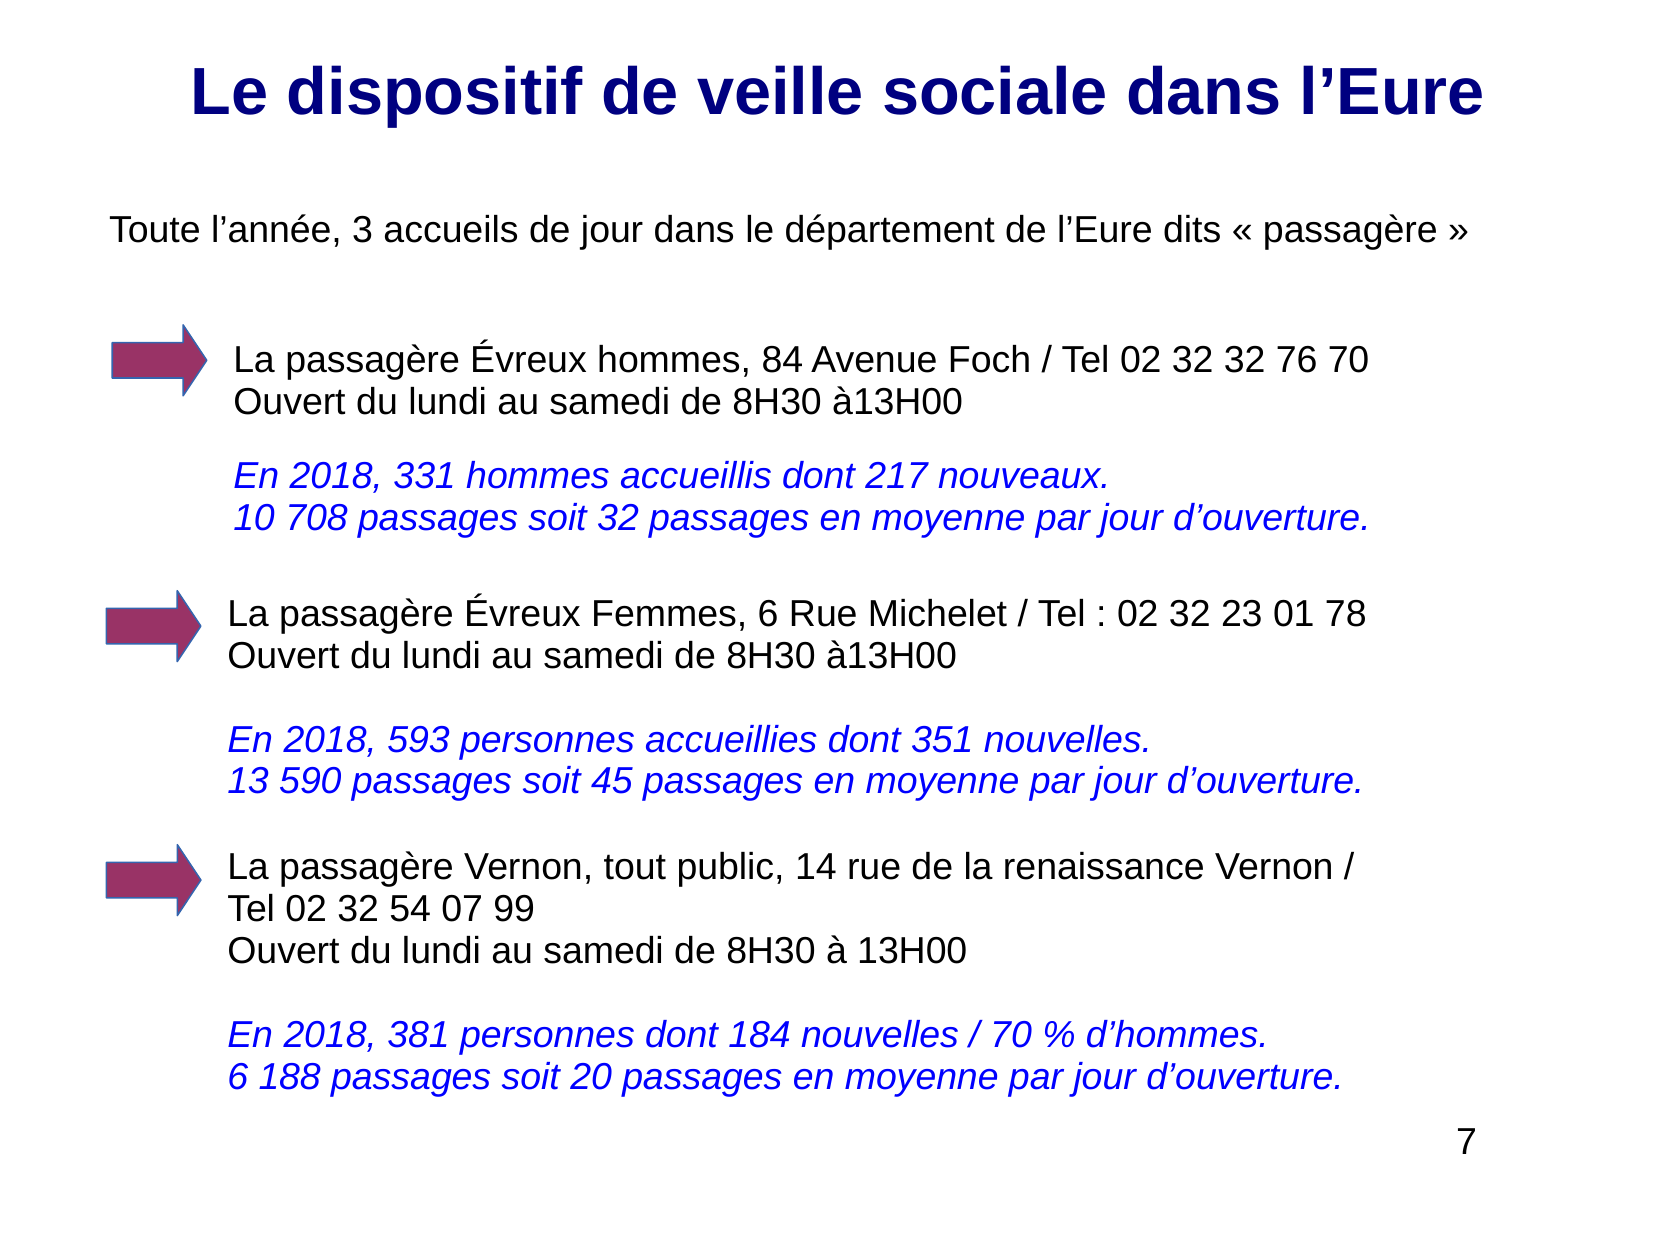

#
Le dispositif de veille sociale dans l’Eure
Toute l’année, 3 accueils de jour dans le département de l’Eure dits « passagère »
La passagère Évreux hommes, 84 Avenue Foch / Tel 02 32 32 76 70
Ouvert du lundi au samedi de 8H30 à13H00
En 2018, 331 hommes accueillis dont 217 nouveaux.
10 708 passages soit 32 passages en moyenne par jour d’ouverture.
La passagère Évreux Femmes, 6 Rue Michelet / Tel : 02 32 23 01 78
Ouvert du lundi au samedi de 8H30 à13H00
En 2018, 593 personnes accueillies dont 351 nouvelles.
13 590 passages soit 45 passages en moyenne par jour d’ouverture.
La passagère Vernon, tout public, 14 rue de la renaissance Vernon /
Tel 02 32 54 07 99
Ouvert du lundi au samedi de 8H30 à 13H00
En 2018, 381 personnes dont 184 nouvelles / 70 % d’hommes.
6 188 passages soit 20 passages en moyenne par jour d’ouverture.